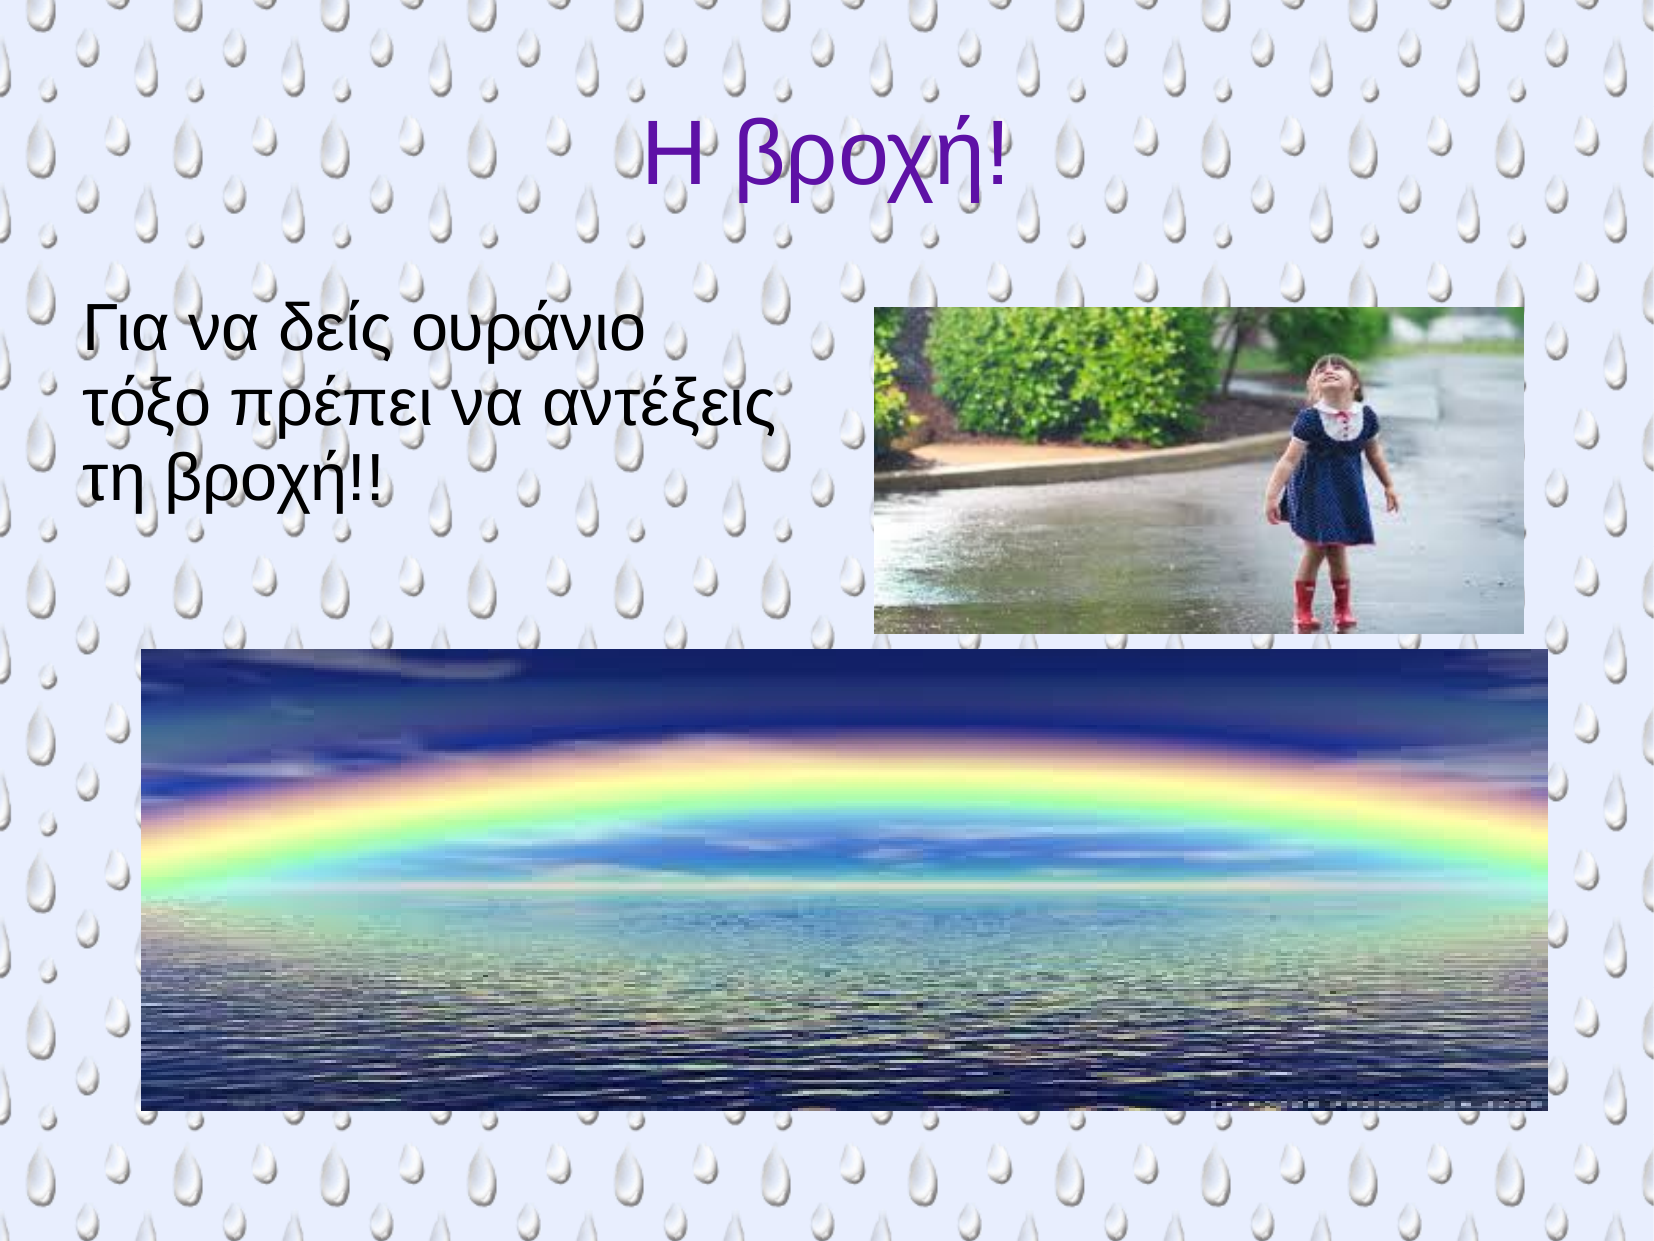

# Η βροχή!
Για να δείς ουράνιο τόξο πρέπει να αντέξεις τη βροχή!!